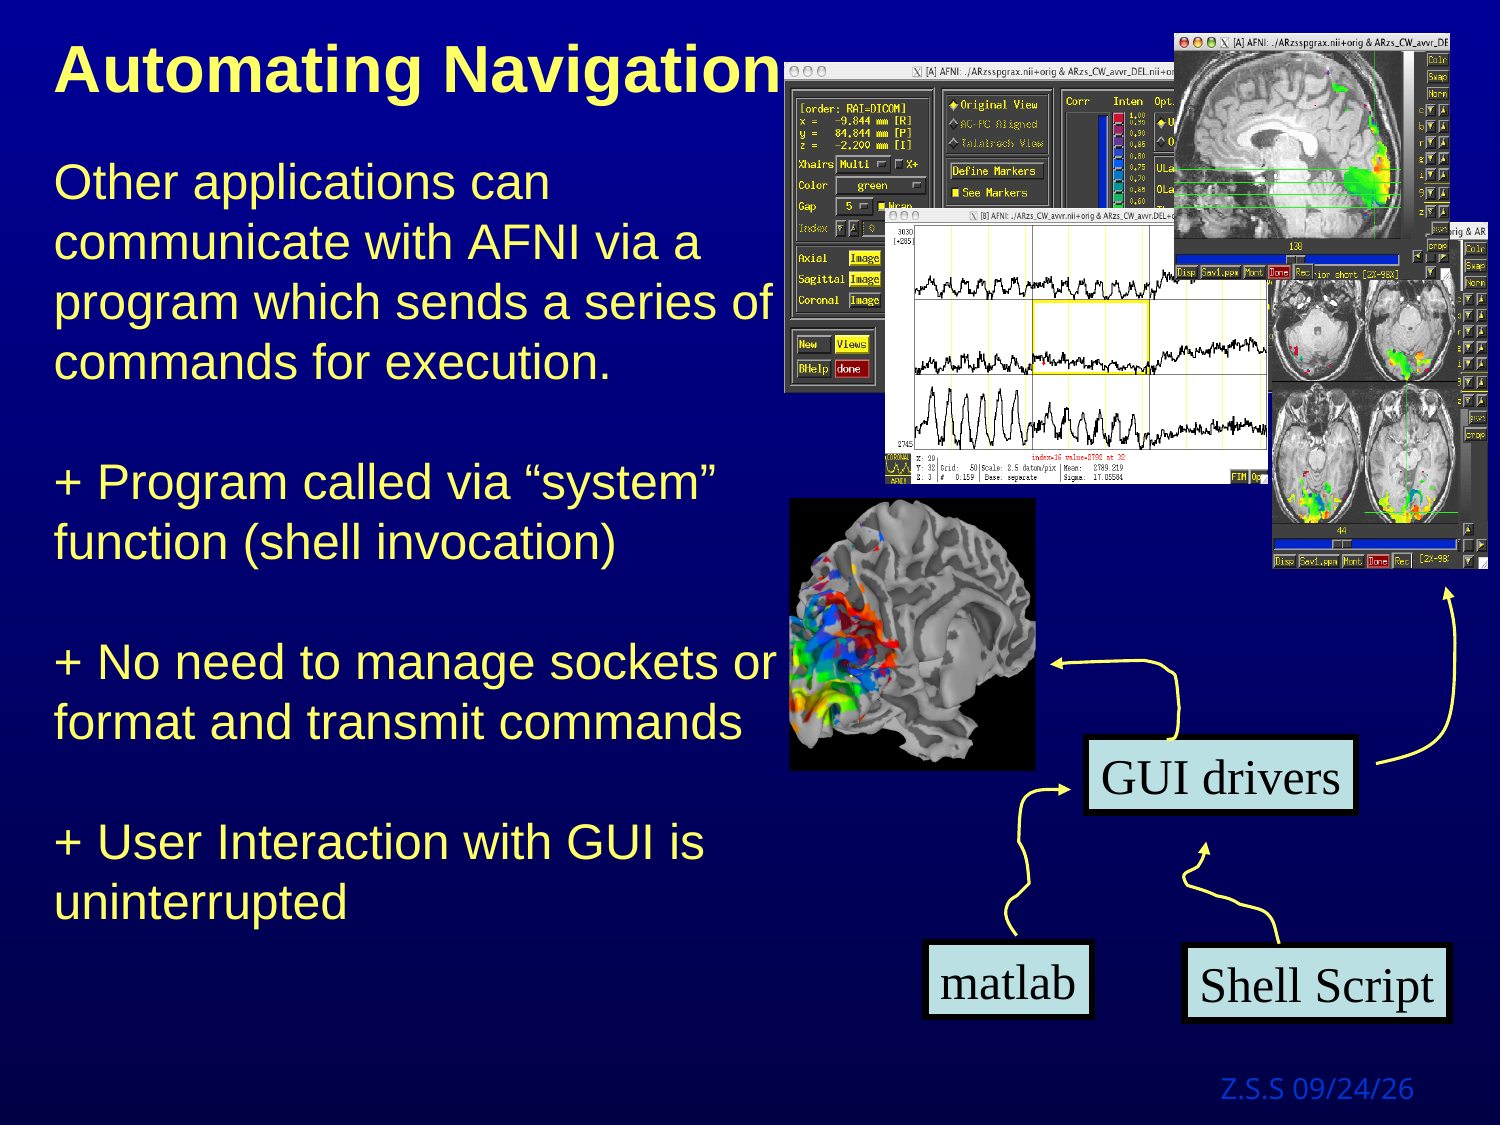

Automating Navigation
Other applications can communicate with AFNI via a program which sends a series of commands for execution.
+ Program called via “system” function (shell invocation)
+ No need to manage sockets or format and transmit commands
+ User Interaction with GUI is uninterrupted
GUI drivers
matlab
Shell Script